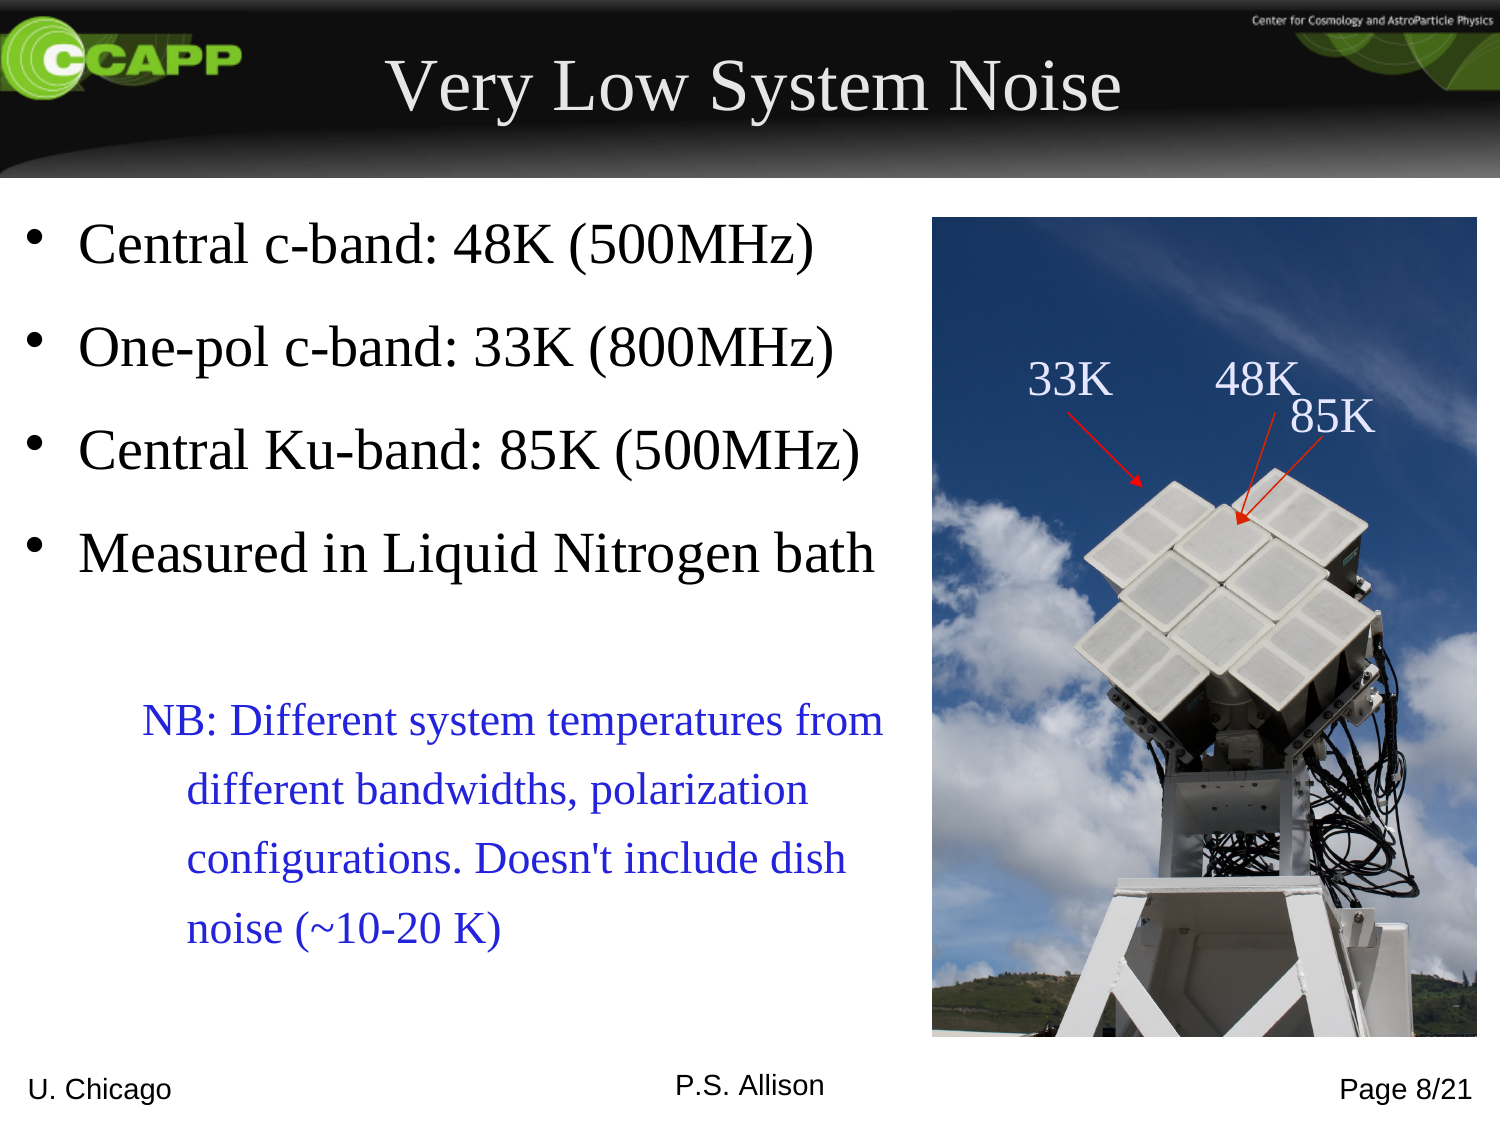

# Very Low System Noise
Central c-band: 48K (500MHz)‏
One-pol c-band: 33K (800MHz)
Central Ku-band: 85K (500MHz)‏
Measured in Liquid Nitrogen bath
33K
48K
85K
NB: Different system temperatures from different bandwidths, polarization configurations. Doesn't include dish noise (~10-20 K)